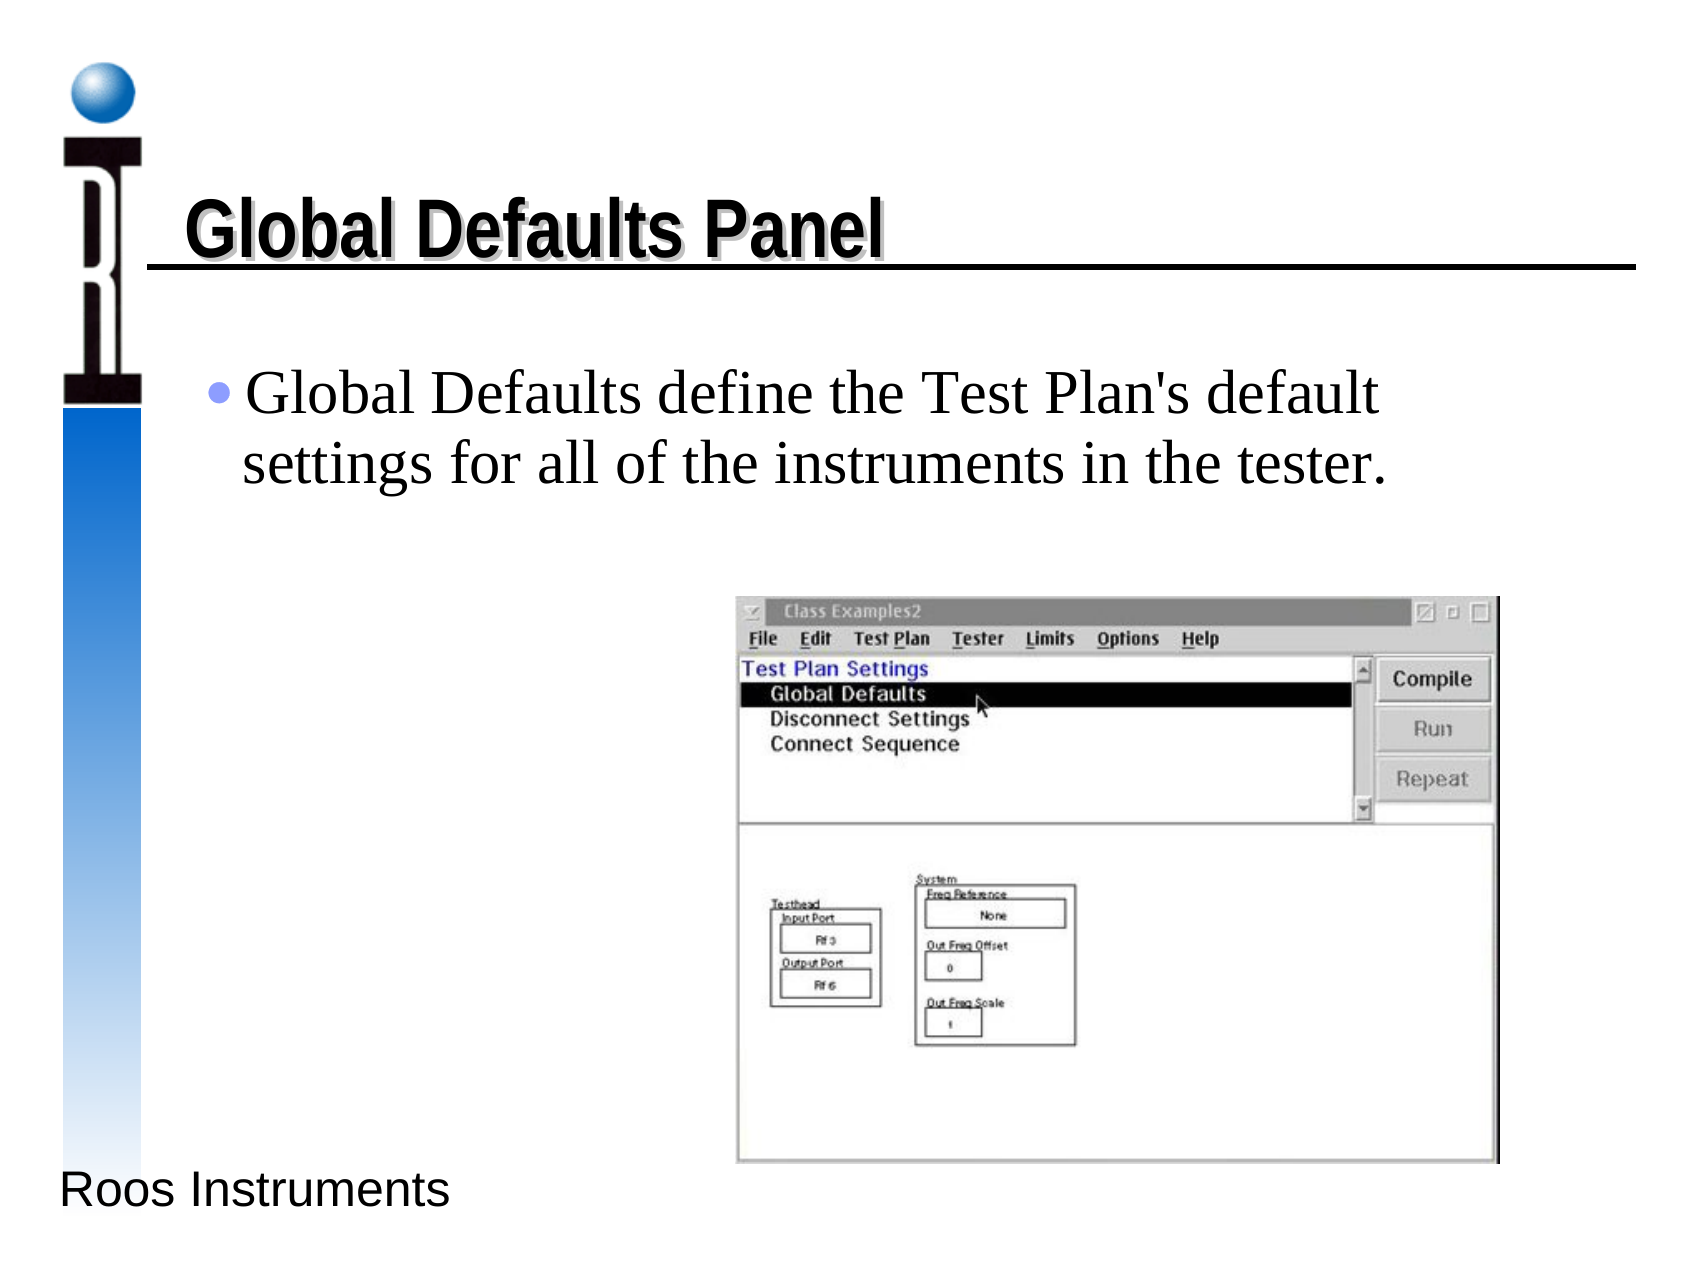

Global Defaults Panel
Global Defaults define the Test Plan's default settings for all of the instruments in the tester.